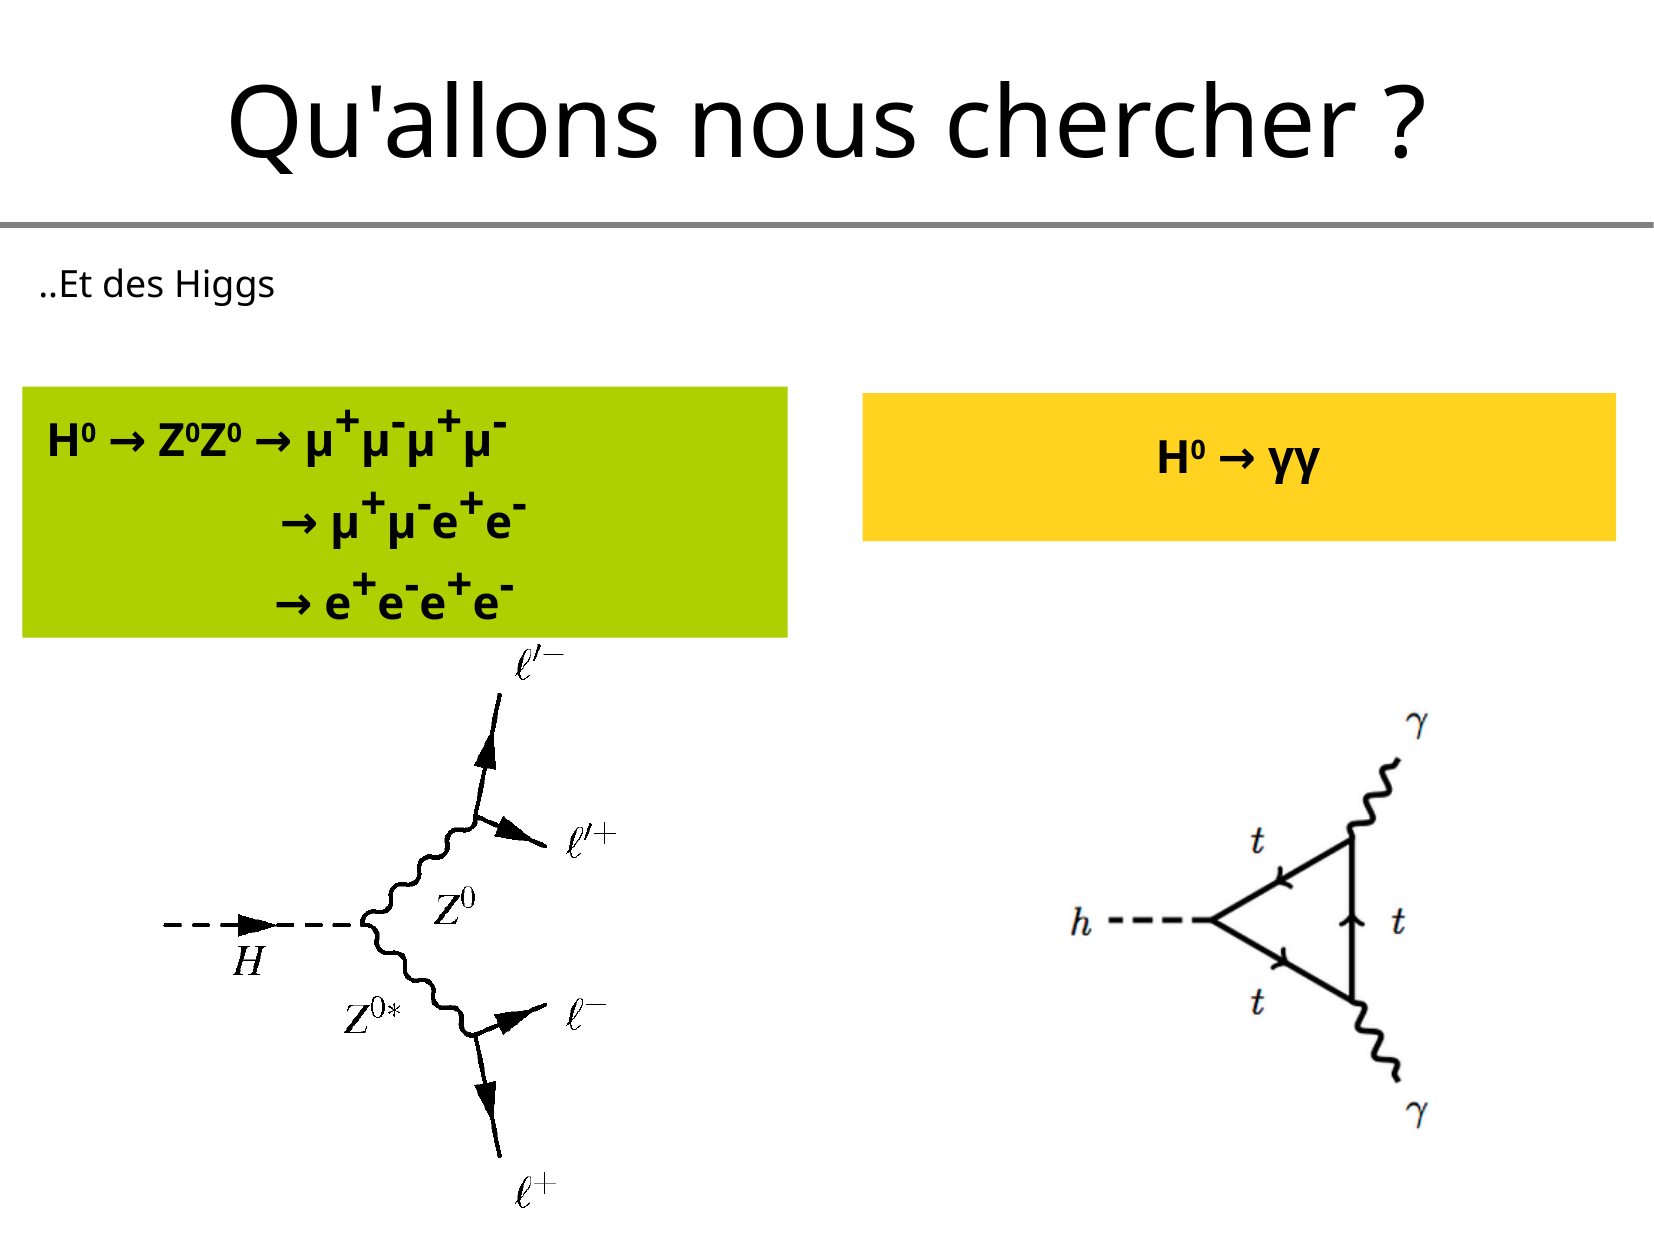

Qu'allons nous chercher ?
..Et des Higgs
H0 → Z0Z0 → μ+μ-μ+μ-
 → μ+μ-e+e-
 → e+e-e+e-
H0 → γγ